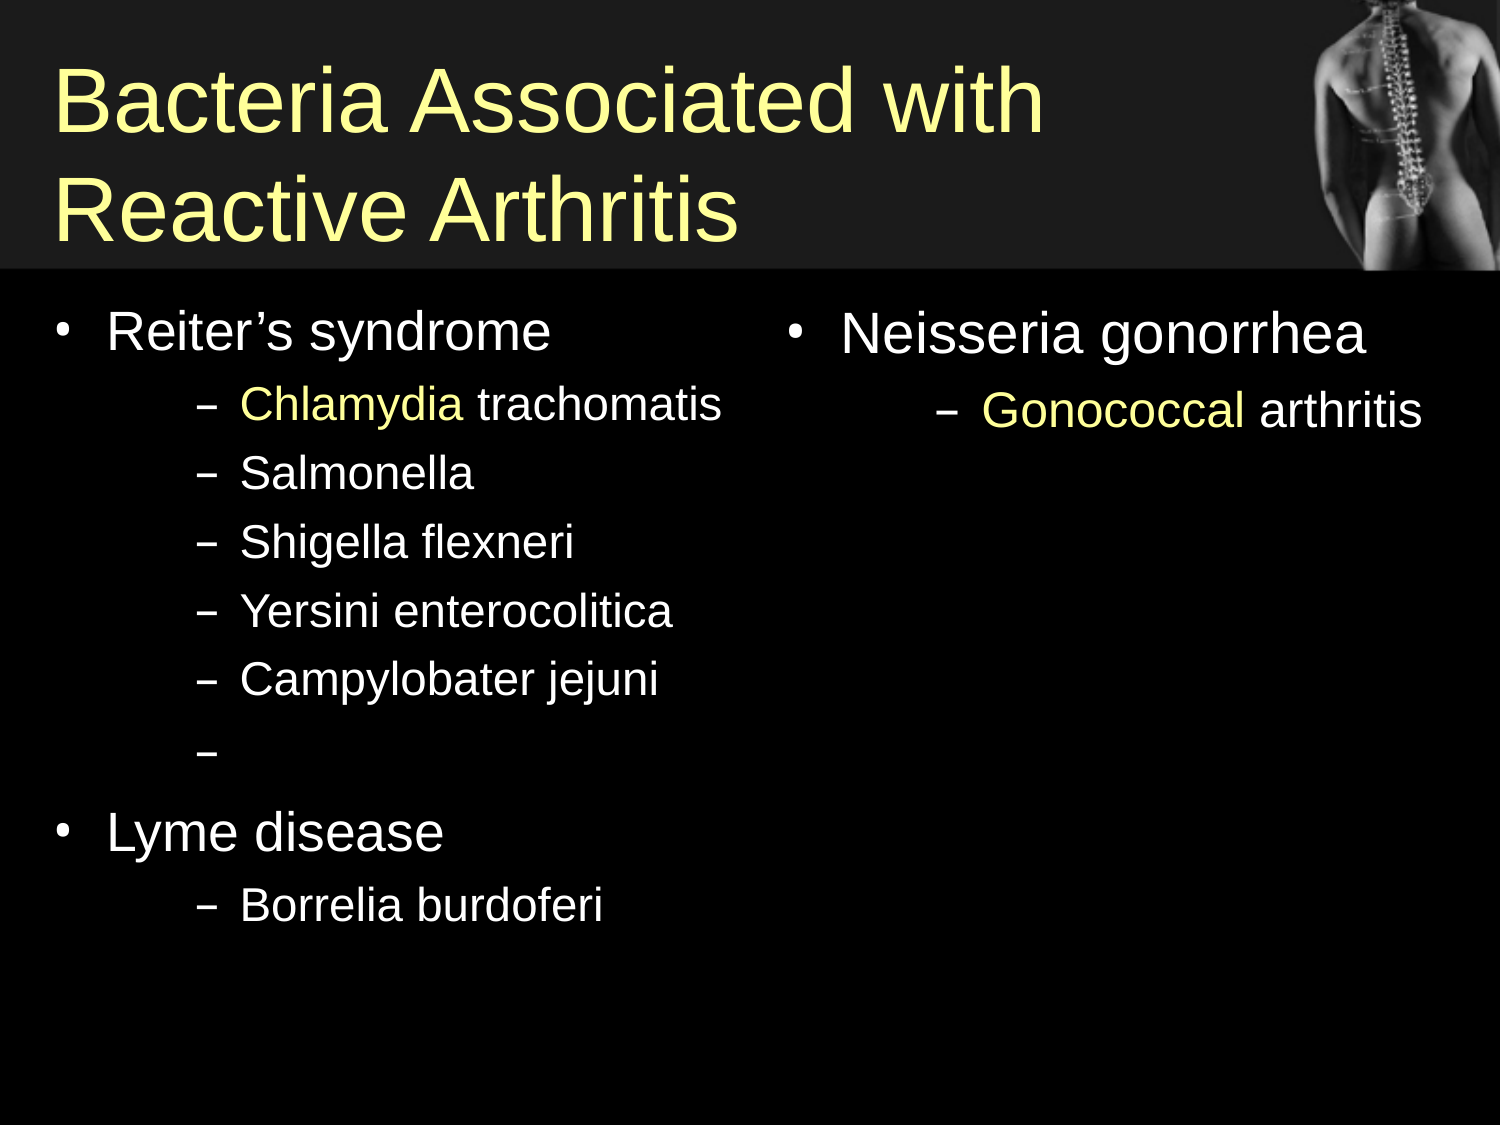

# Bacteria Associated with Reactive Arthritis
Reiter’s syndrome
Chlamydia trachomatis
Salmonella
Shigella flexneri
Yersini enterocolitica
Campylobater jejuni
Lyme disease
Borrelia burdoferi
Neisseria gonorrhea
Gonococcal arthritis